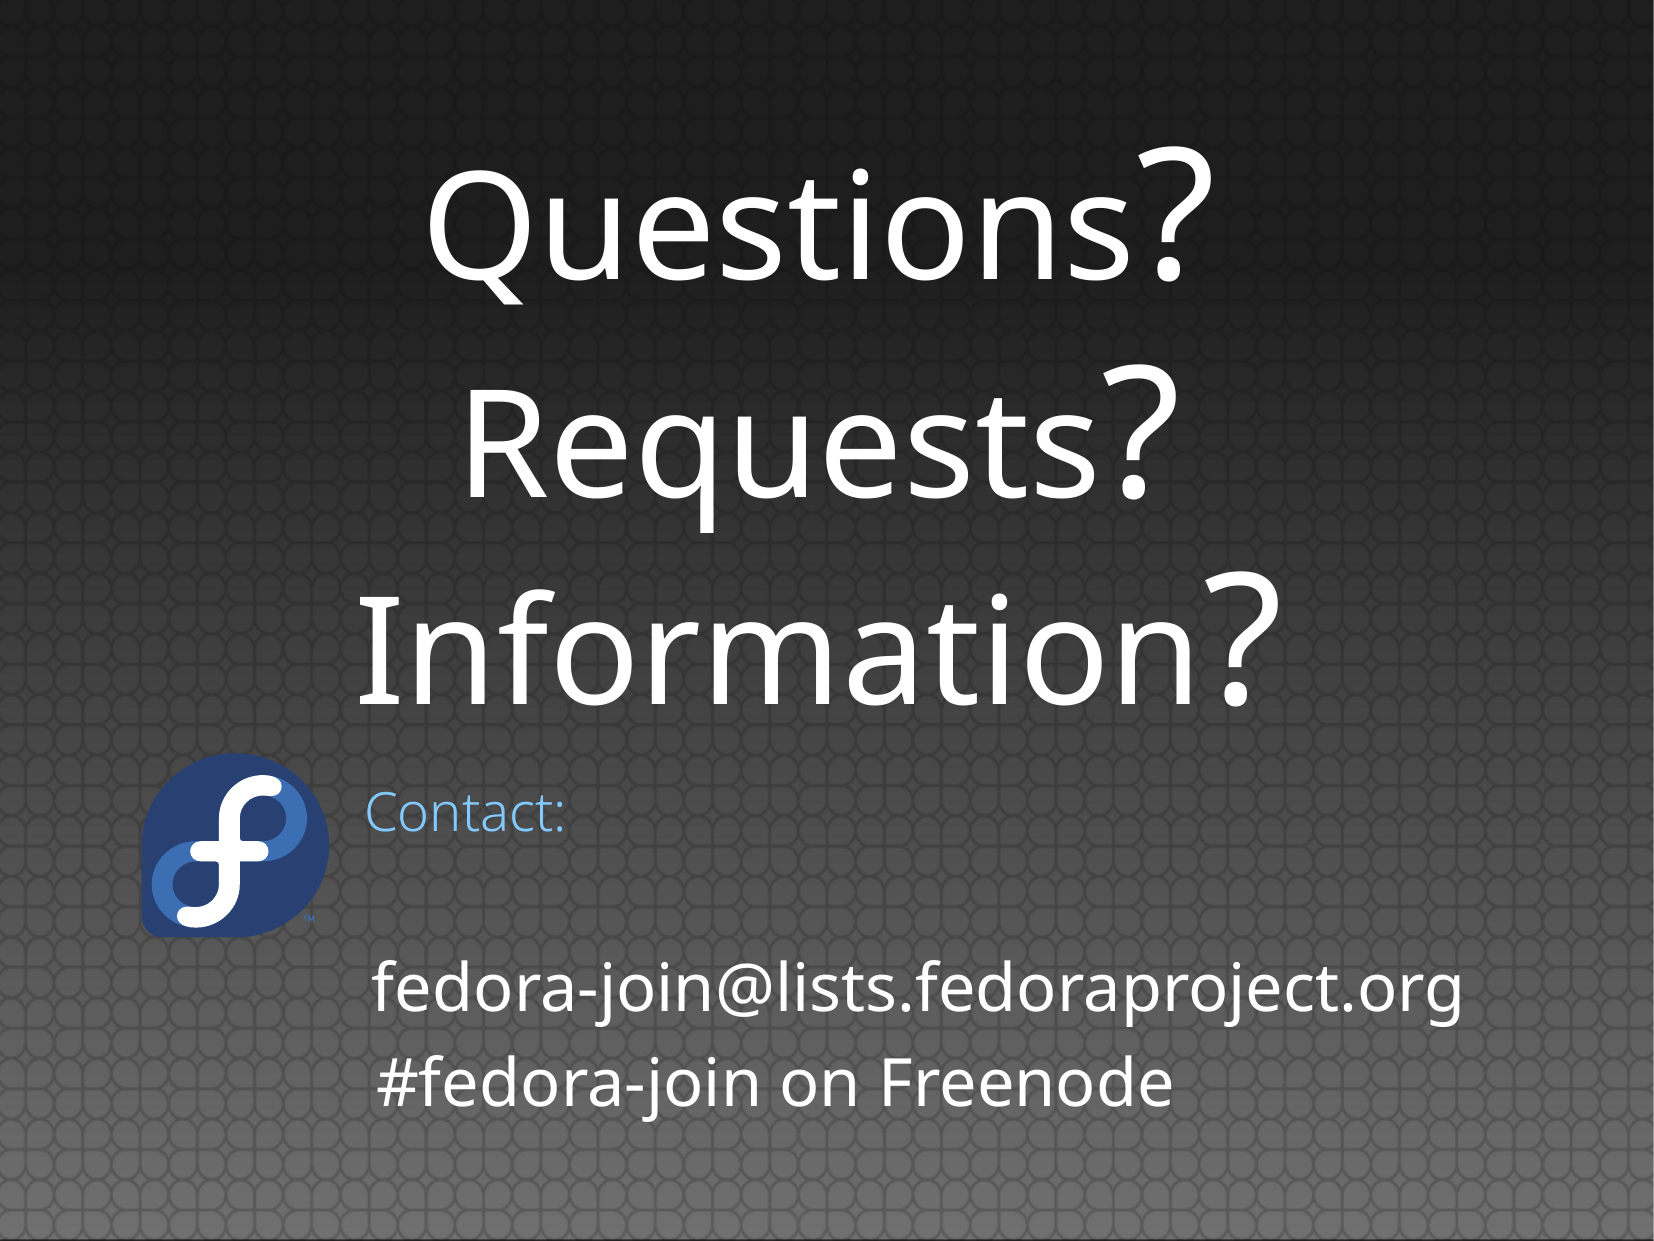

# Questions?
Requests?
Information?
Contact:
fedora-join@lists.fedoraproject.org
#fedora-join on Freenode